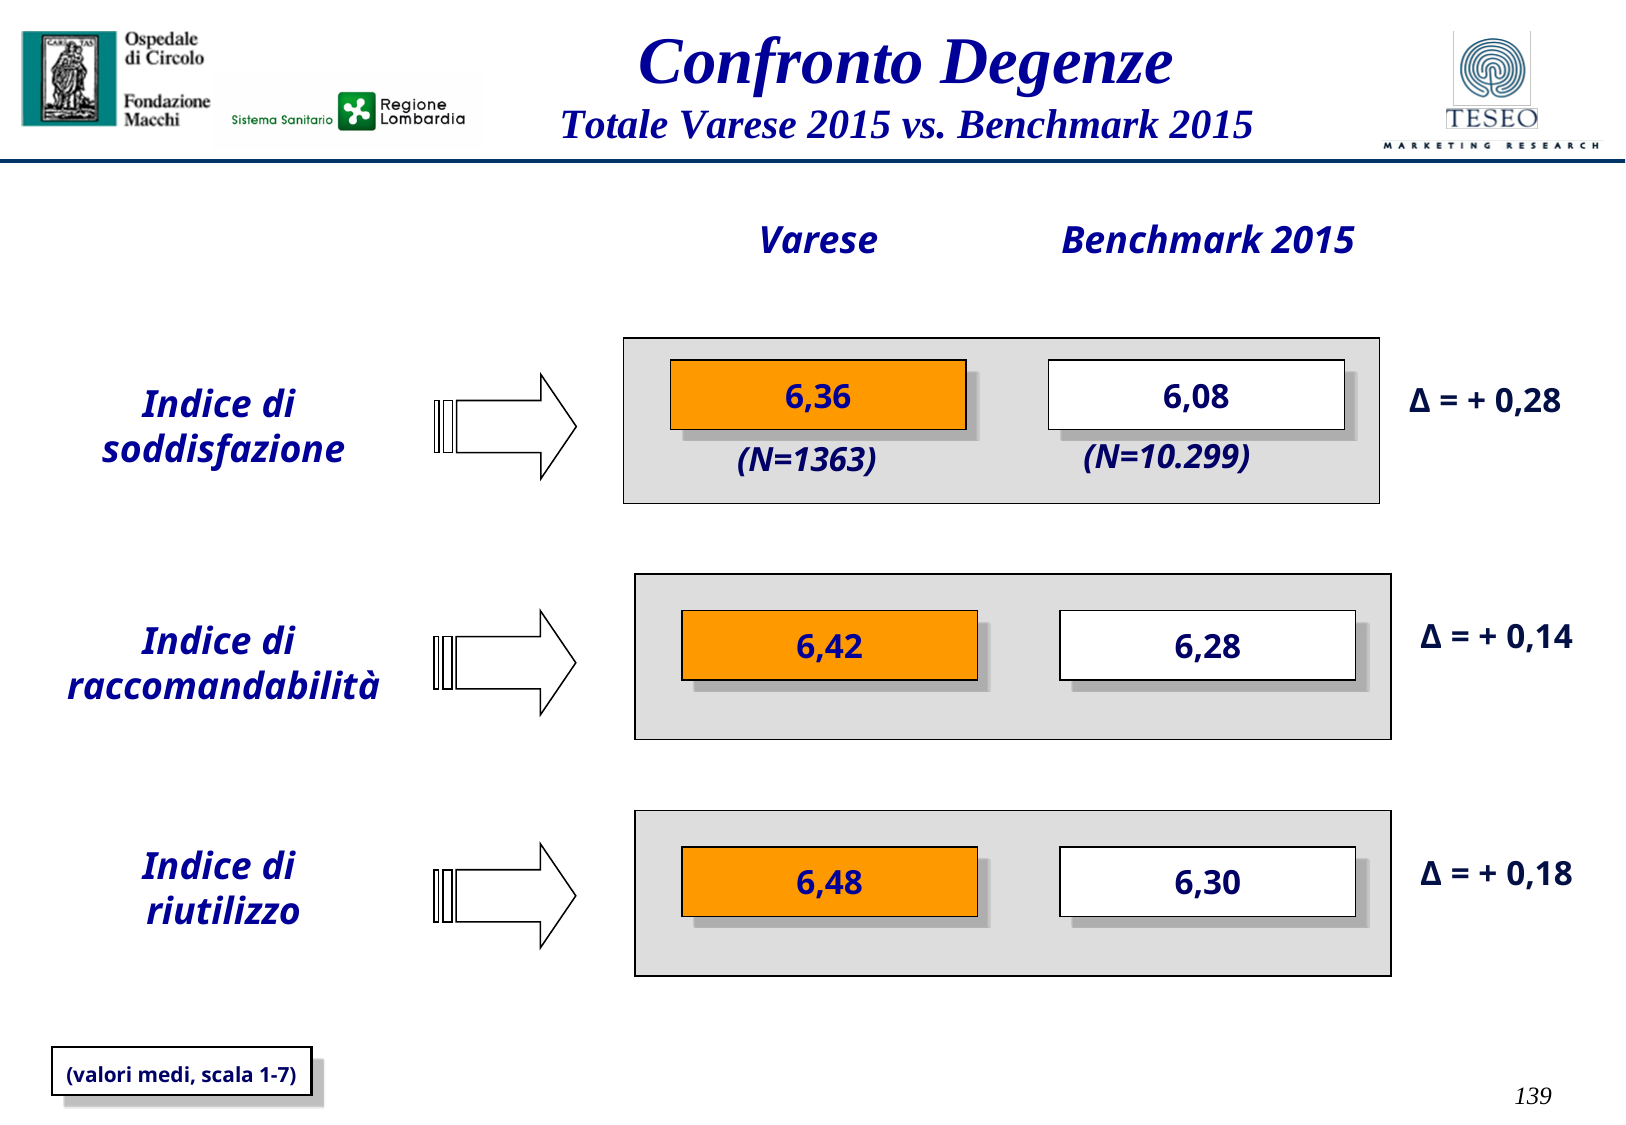

Confronto Degenze
Totale Varese 2015 vs. Benchmark 2015
Varese
Benchmark 2015
6,36
6,08
Indice di
soddisfazione
Δ = + 0,28
(N=10.299)
(N=1363)
Δ = + 0,14
Indice di
raccomandabilità
6,42
6,28
Indice di
riutilizzo
Δ = + 0,18
6,48
6,30
(valori medi, scala 1-7)